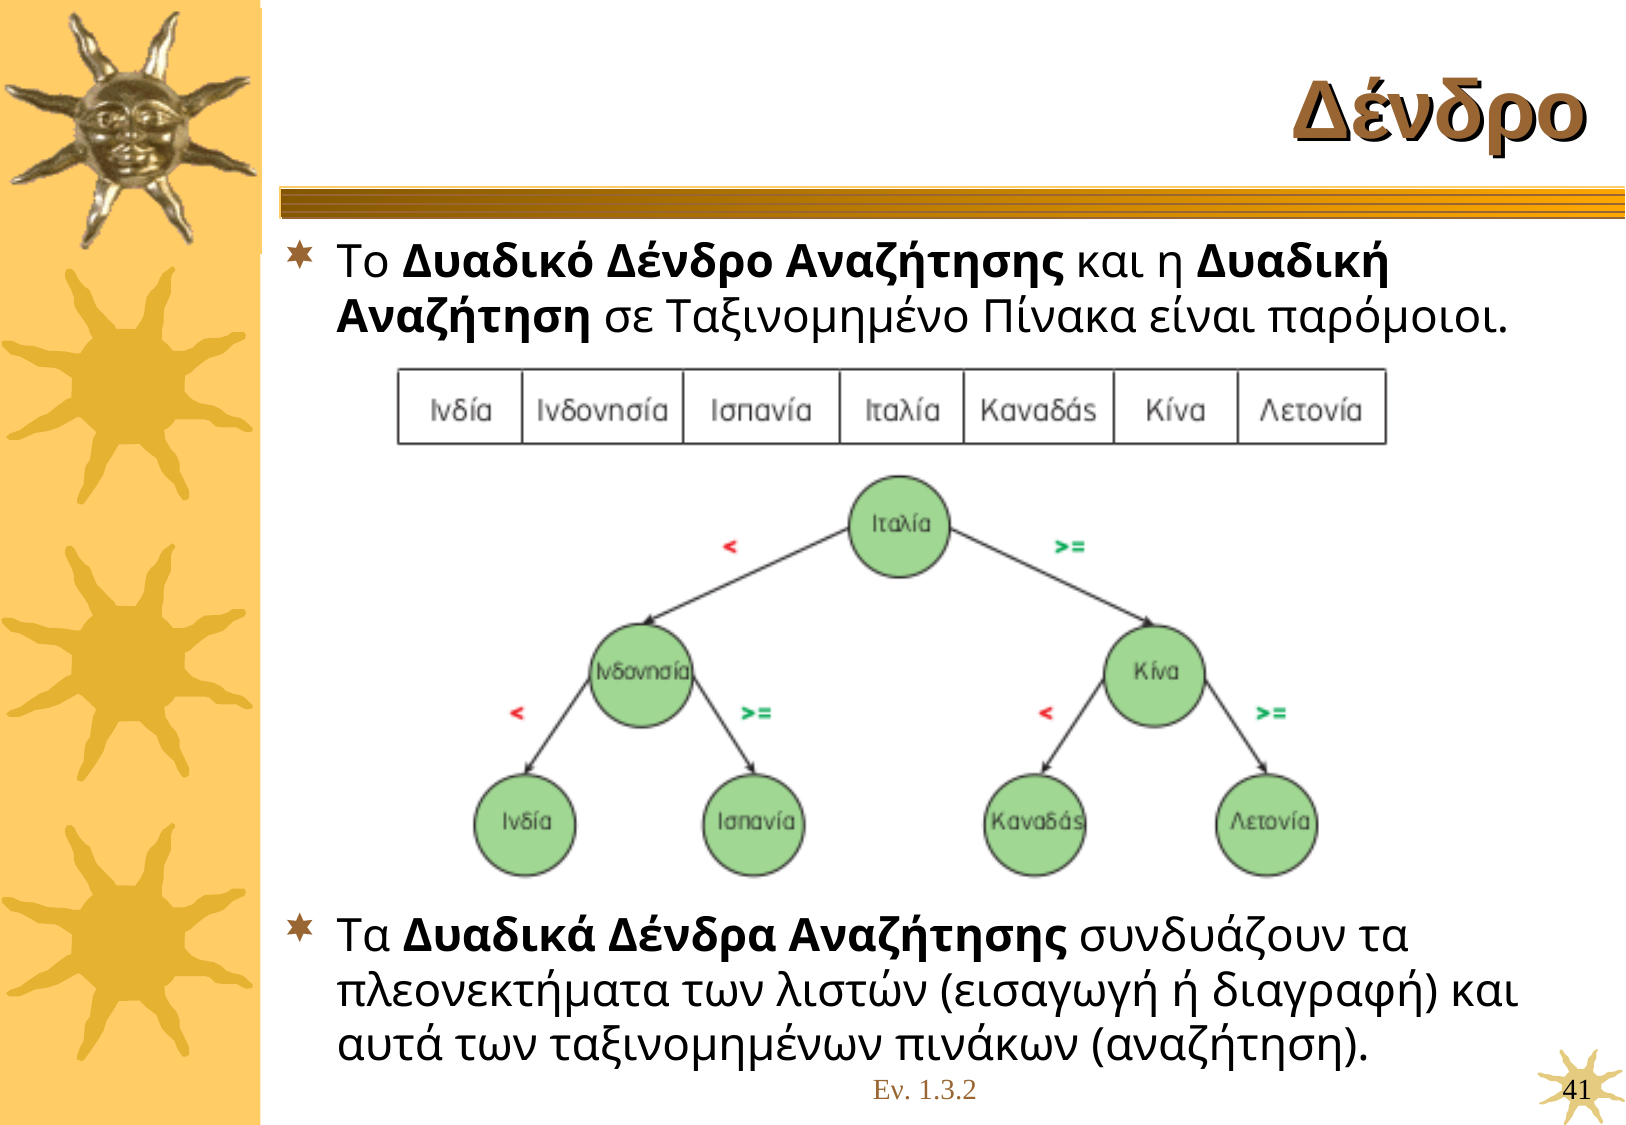

Δένδρο
Το Δυαδικό Δένδρο Αναζήτησης και η Δυαδική Αναζήτηση σε Ταξινομημένο Πίνακα είναι παρόμοιοι.
Τα Δυαδικά Δένδρα Αναζήτησης συνδυάζουν τα πλεονεκτήματα των λιστών (εισαγωγή ή διαγραφή) και αυτά των ταξινομημένων πινάκων (αναζήτηση).
Εν. 1.3.2
41